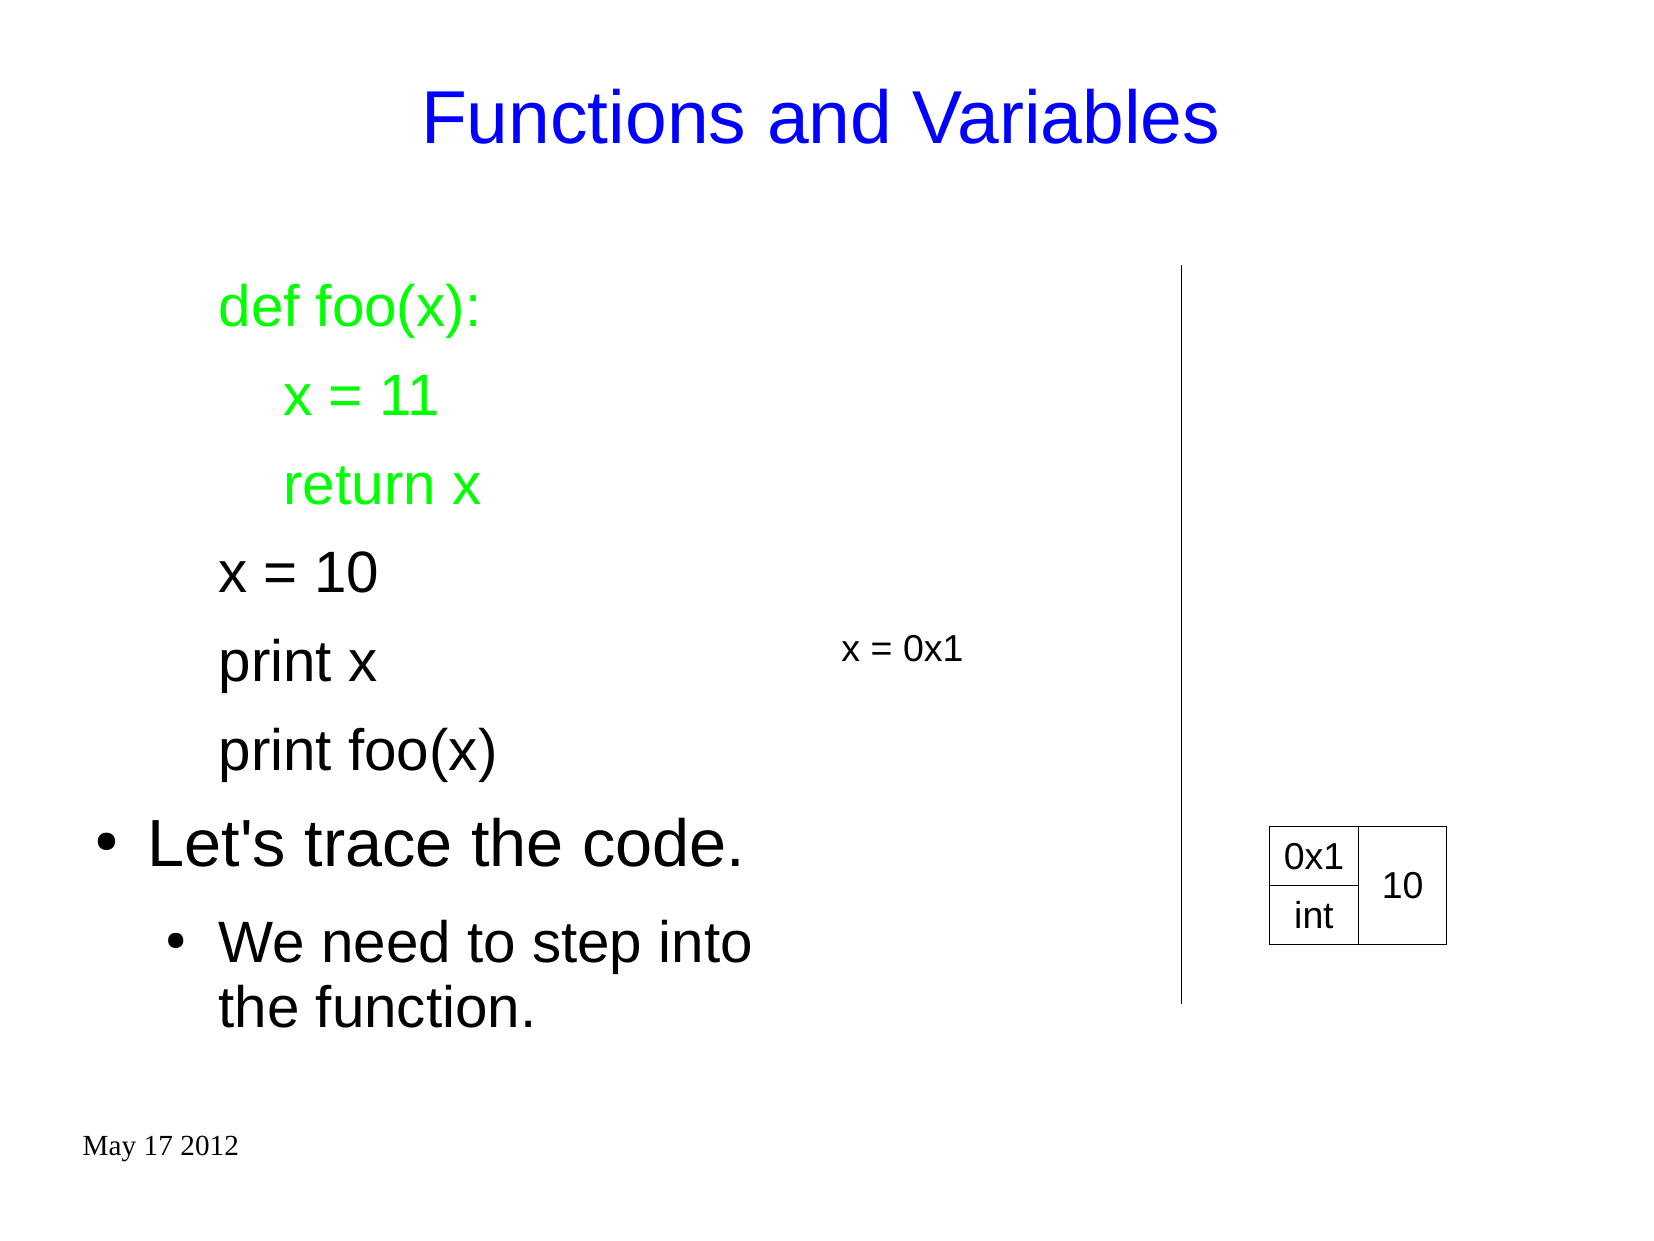

# Functions and Variables
def foo(x):
 x = 11
 return x
x = 10
print x
print foo(x)
Let's trace the code.
We need to step into the function.
x = 0x1
0x1
10
int
May 17 2012